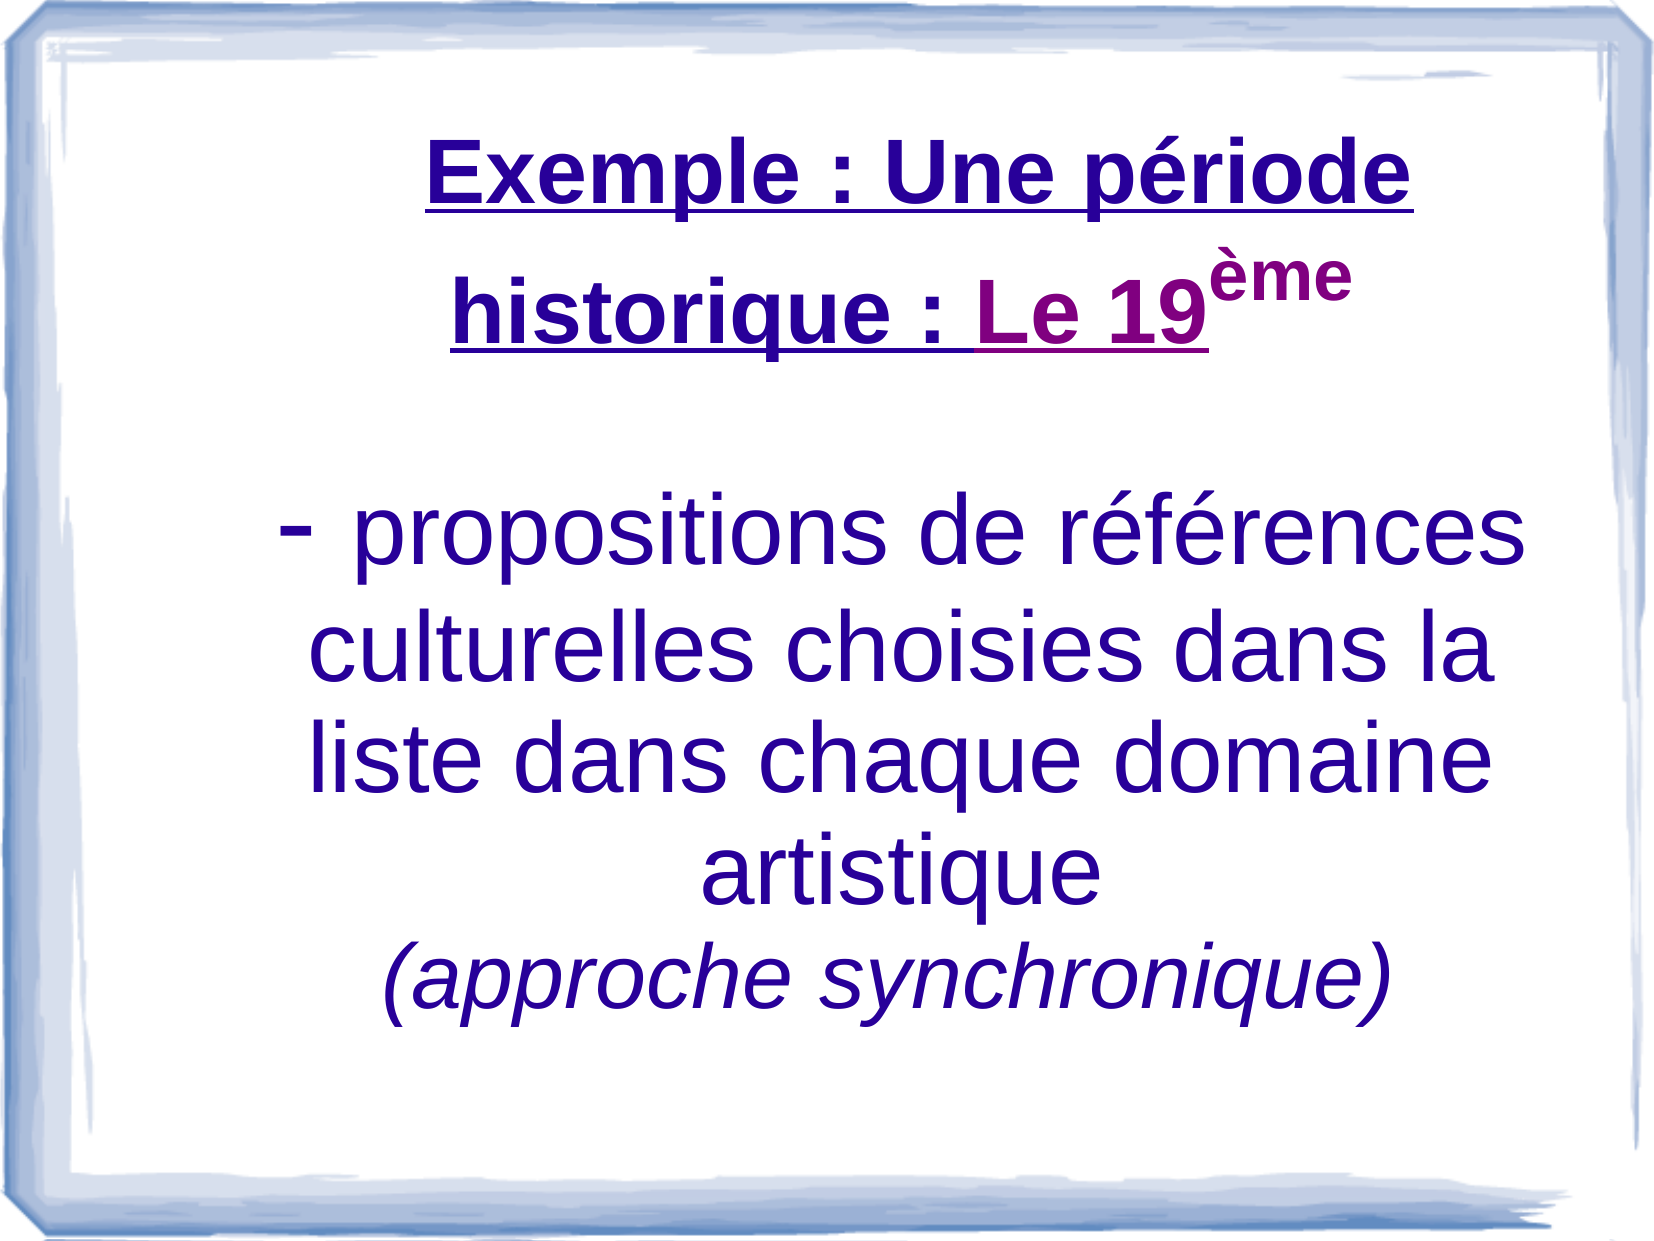

Exemple : Une période historique : Le 19ème
- propositions de références culturelles choisies dans la liste dans chaque domaine artistique
(approche synchronique)
#